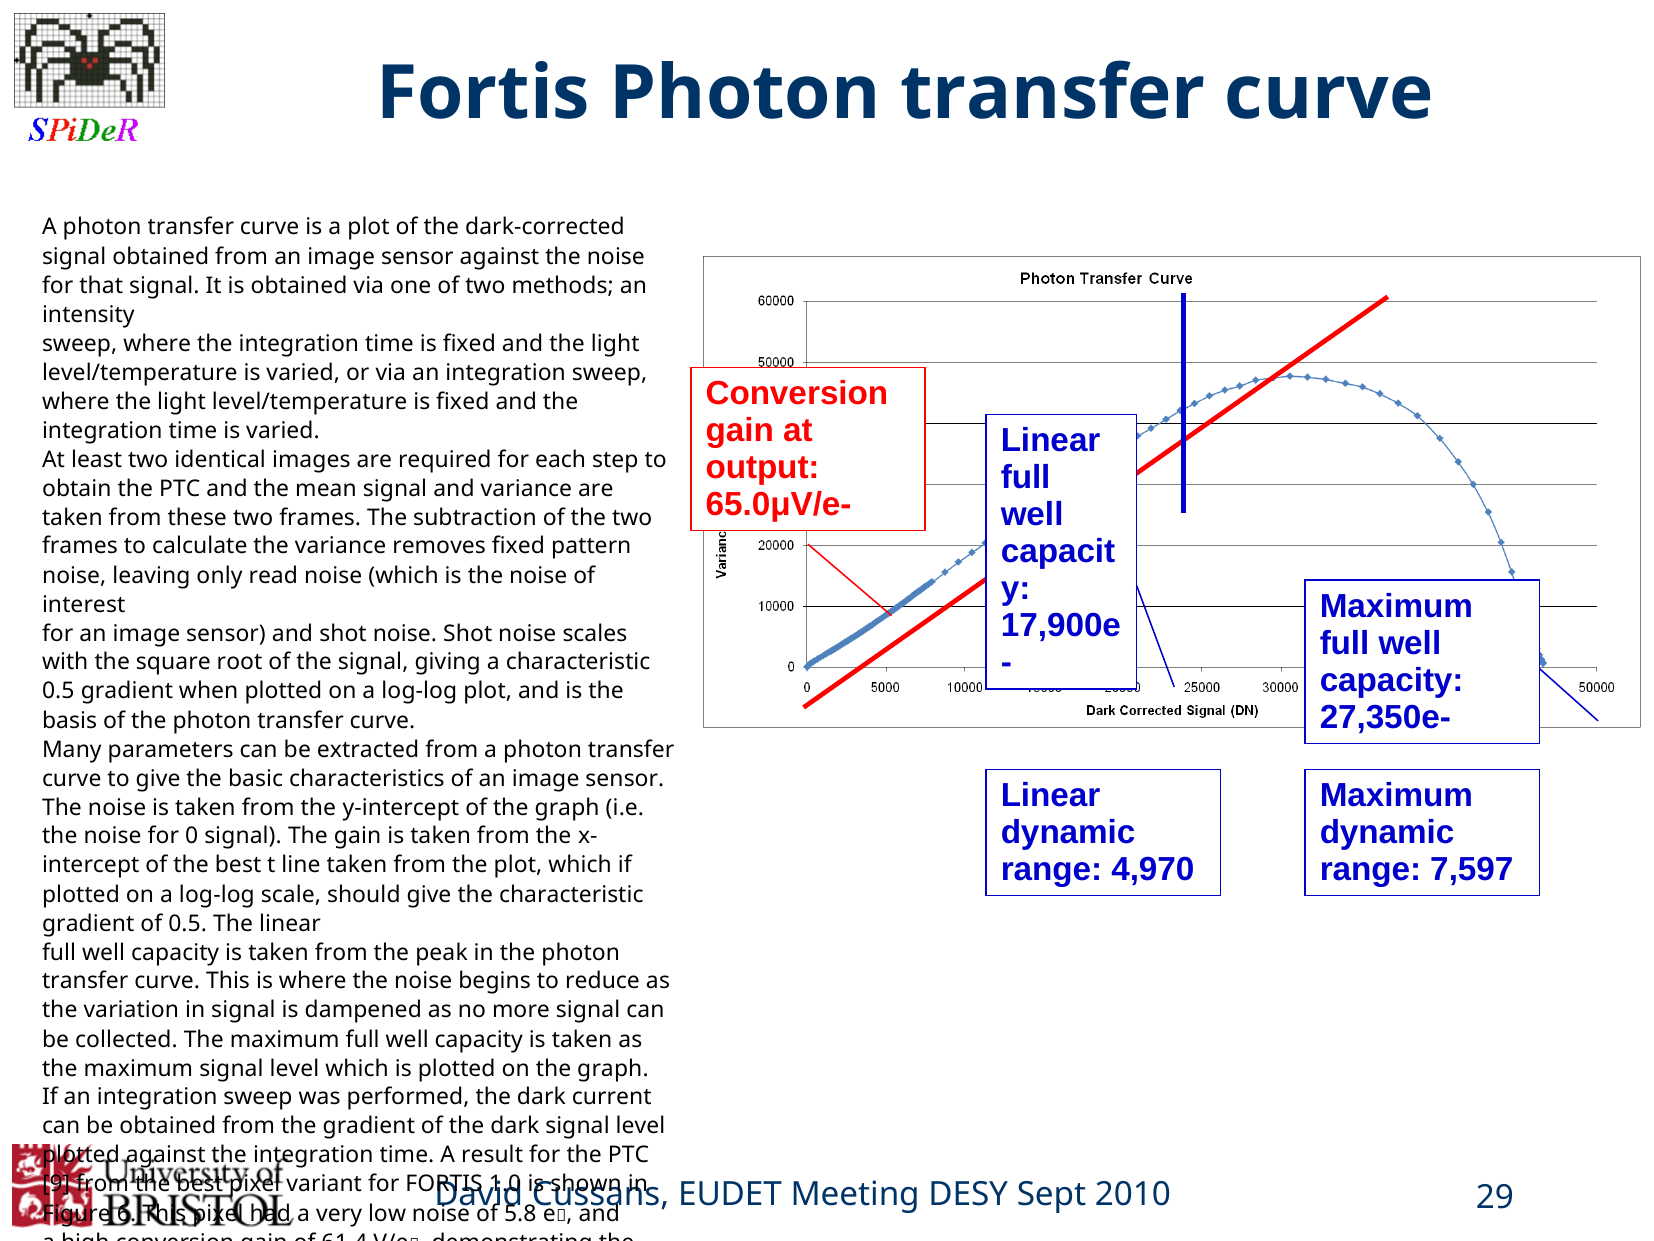

# Fortis Photon transfer curve
A photon transfer curve is a plot of the dark-corrected signal obtained from an image sensor against the noise for that signal. It is obtained via one of two methods; an intensity
sweep, where the integration time is fixed and the light level/temperature is varied, or via an integration sweep, where the light level/temperature is fixed and the integration time is varied.
At least two identical images are required for each step to obtain the PTC and the mean signal and variance are taken from these two frames. The subtraction of the two frames to calculate the variance removes fixed pattern noise, leaving only read noise (which is the noise of interest
for an image sensor) and shot noise. Shot noise scales with the square root of the signal, giving a characteristic 0.5 gradient when plotted on a log-log plot, and is the basis of the photon transfer curve.
Many parameters can be extracted from a photon transfer curve to give the basic characteristics of an image sensor. The noise is taken from the y-intercept of the graph (i.e. the noise for 0 signal). The gain is taken from the x-intercept of the best t line taken from the plot, which if plotted on a log-log scale, should give the characteristic gradient of 0.5. The linear
full well capacity is taken from the peak in the photon transfer curve. This is where the noise begins to reduce as the variation in signal is dampened as no more signal can be collected. The maximum full well capacity is taken as the maximum signal level which is plotted on the graph.
If an integration sweep was performed, the dark current can be obtained from the gradient of the dark signal level plotted against the integration time. A result for the PTC [9] from the best pixel variant for FORTIS 1.0 is shown in Figure 6. This pixel had a very low noise of 5.8 e􀀀, and
a high conversion gain of 61.4 V/e􀀀, demonstrating the benets of the 4T pixel architect
Linear full well capacity: 17,900e-
Conversion gain at output: 65.0μV/e-
Maximum full well capacity: 27,350e-
Linear dynamic range: 4,970
Maximum dynamic range: 7,597